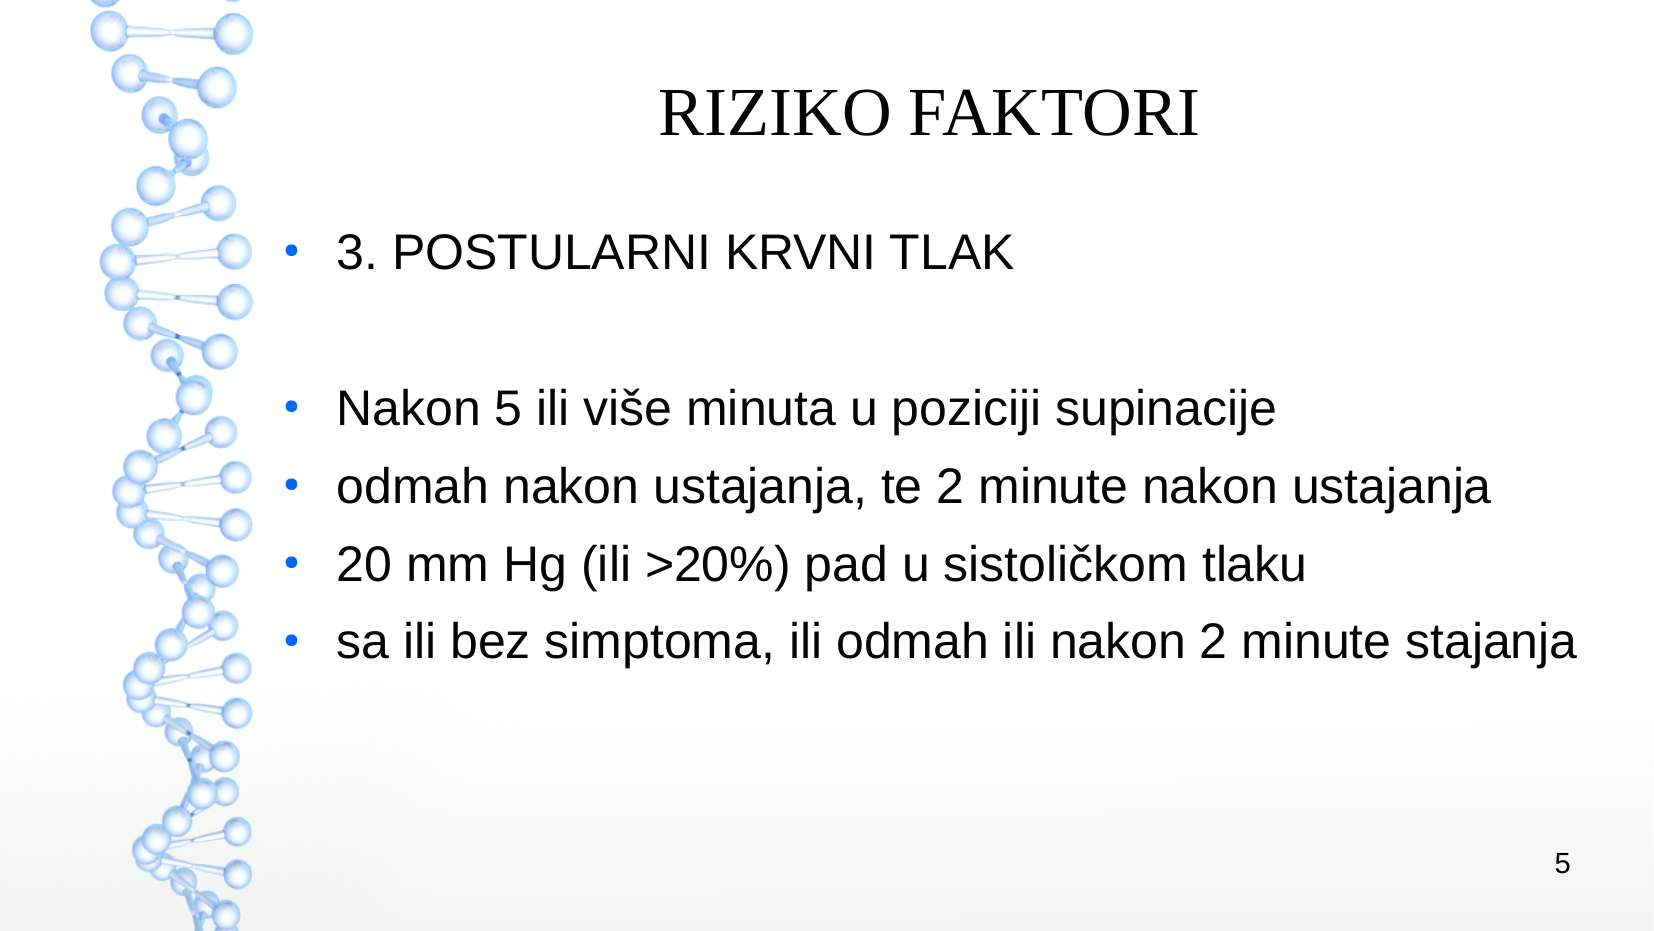

# RIZIKO FAKTORI
3. POSTULARNI KRVNI TLAK
Nakon 5 ili više minuta u poziciji supinacije
odmah nakon ustajanja, te 2 minute nakon ustajanja
20 mm Hg (ili >20%) pad u sistoličkom tlaku
sa ili bez simptoma, ili odmah ili nakon 2 minute stajanja
5